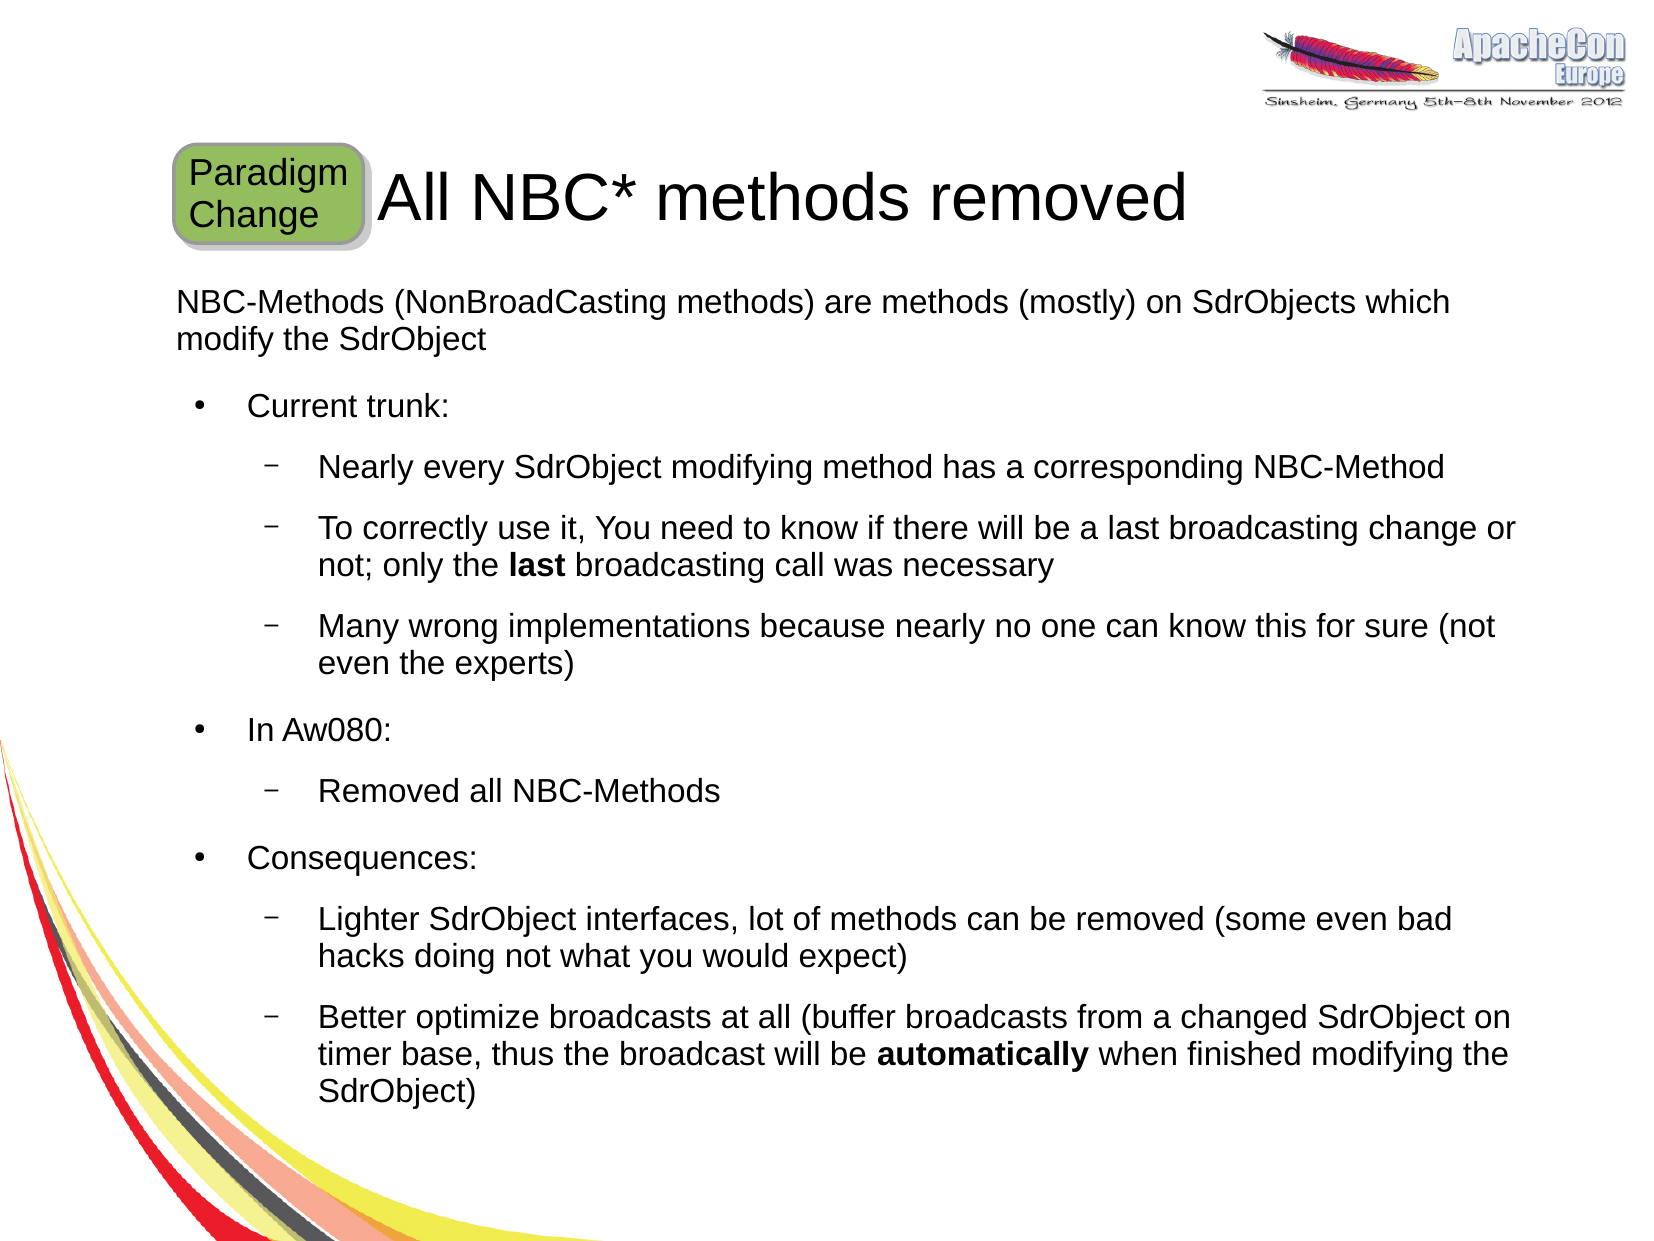

Paradigm
Change
# All NBC* methods removed
NBC-Methods (NonBroadCasting methods) are methods (mostly) on SdrObjects which modify the SdrObject
Current trunk:
Nearly every SdrObject modifying method has a corresponding NBC-Method
To correctly use it, You need to know if there will be a last broadcasting change or not; only the last broadcasting call was necessary
Many wrong implementations because nearly no one can know this for sure (not even the experts)
In Aw080:
Removed all NBC-Methods
Consequences:
Lighter SdrObject interfaces, lot of methods can be removed (some even bad hacks doing not what you would expect)
Better optimize broadcasts at all (buffer broadcasts from a changed SdrObject on timer base, thus the broadcast will be automatically when finished modifying the SdrObject)